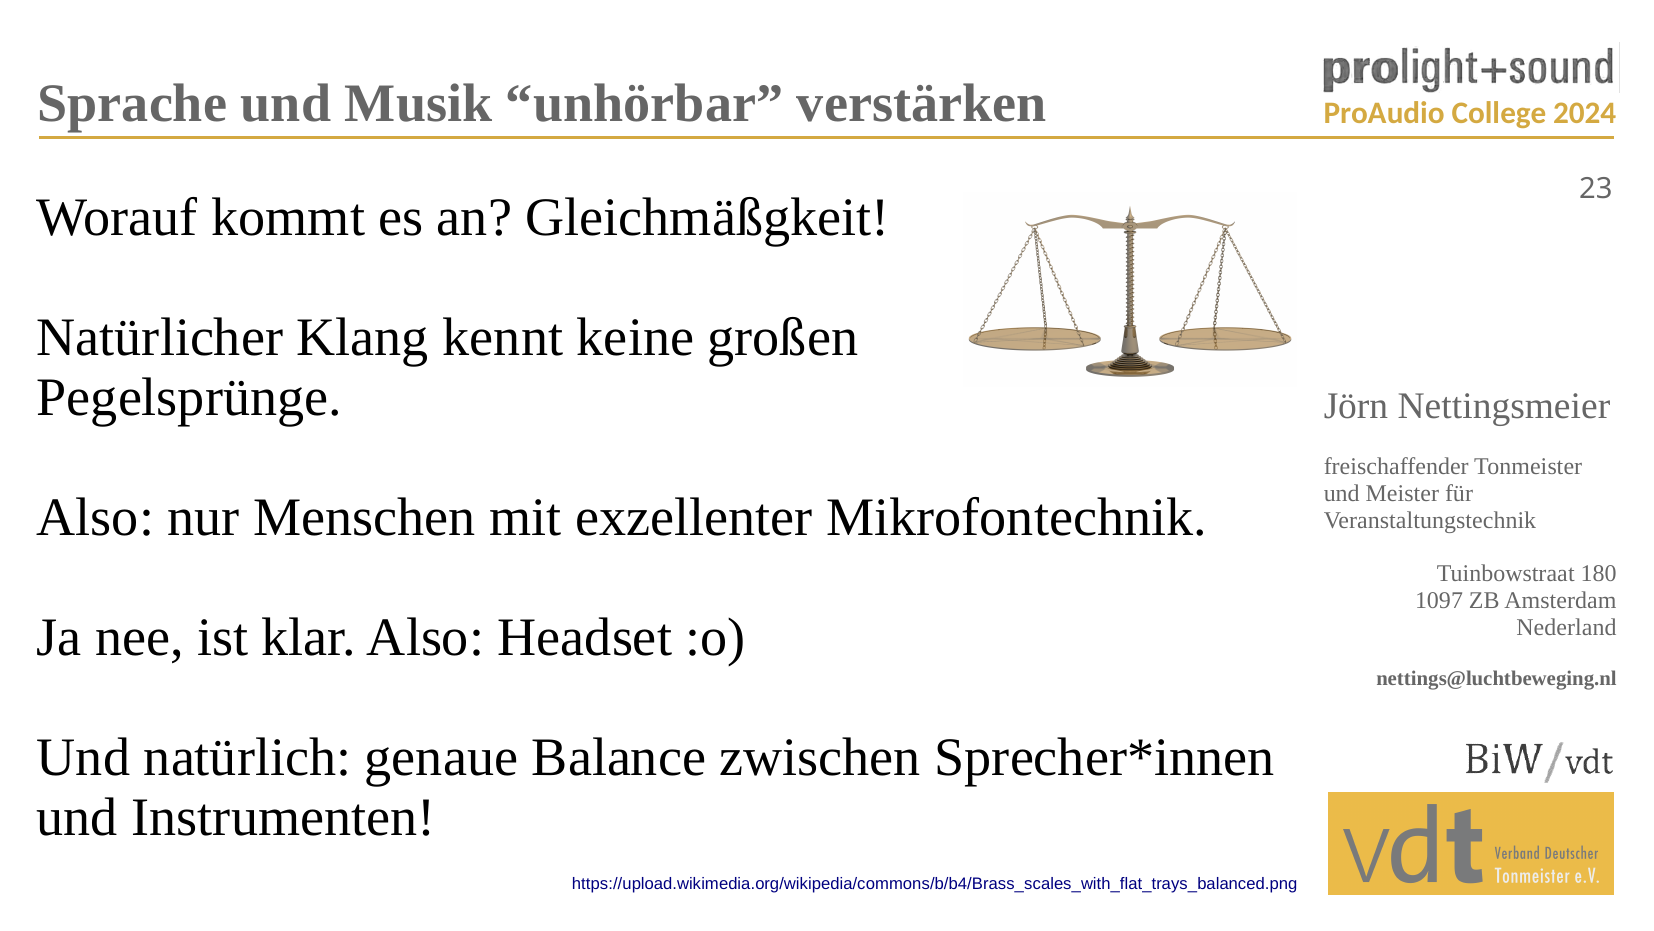

Sprache und Musik “unhörbar” verstärken
23
# Worauf kommt es an? Gleichmäßgkeit!
Natürlicher Klang kennt keine großen
Pegelsprünge.
Also: nur Menschen mit exzellenter Mikrofontechnik.
Ja nee, ist klar. Also: Headset :o)
Und natürlich: genaue Balance zwischen Sprecher*innen und Instrumenten!
https://upload.wikimedia.org/wikipedia/commons/b/b4/Brass_scales_with_flat_trays_balanced.png